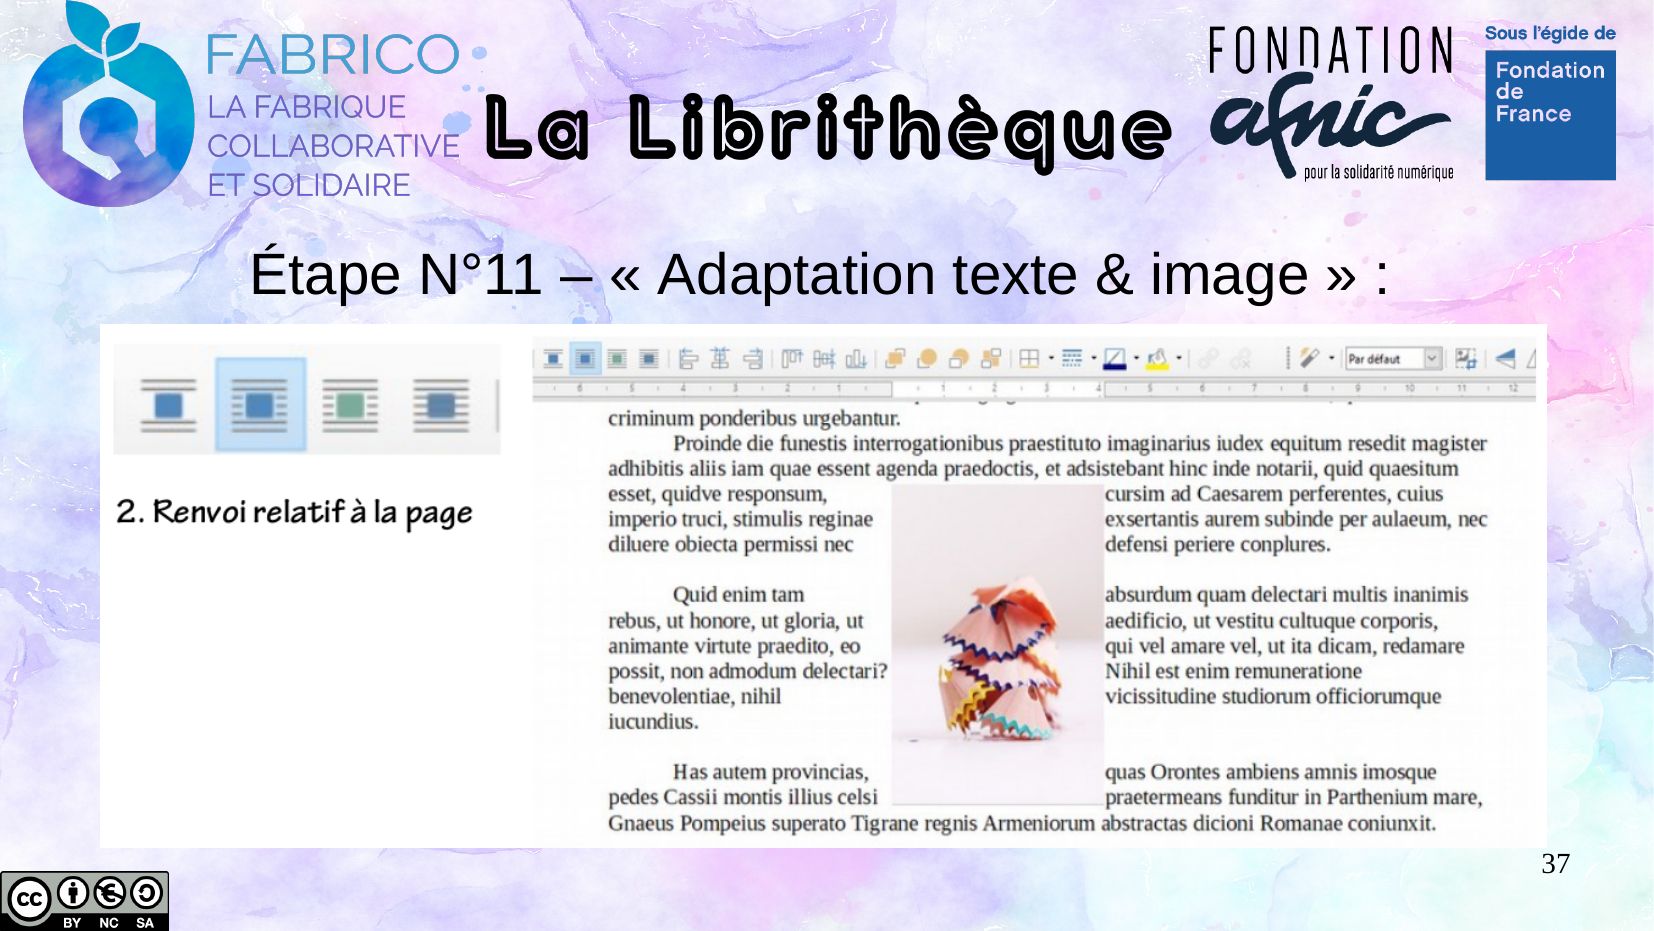

# Étape N°11 – « Adaptation texte & image » :
37